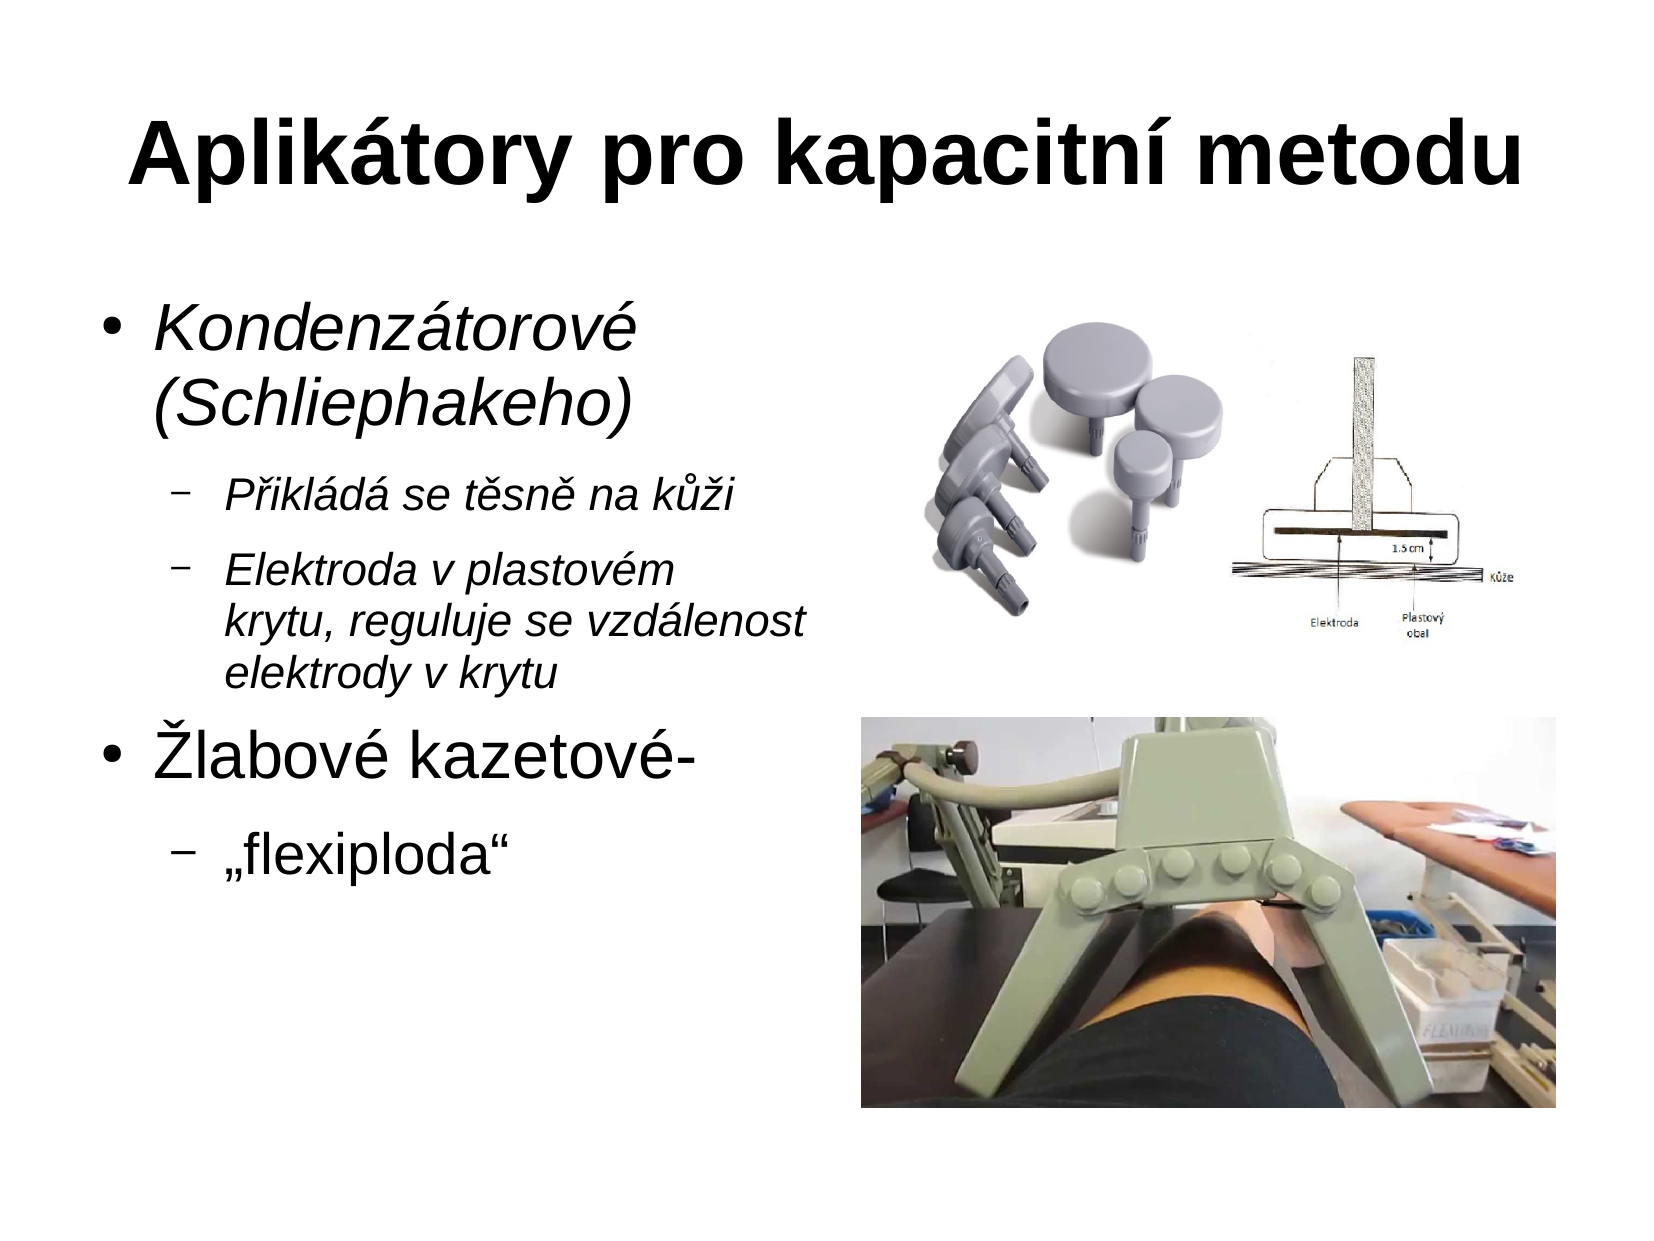

# Aplikátory pro kapacitní metodu
Kondenzátorové (Schliephakeho)
Přikládá se těsně na kůži
Elektroda v plastovém krytu, reguluje se vzdálenost elektrody v krytu
Žlabové kazetové-
„flexiploda“